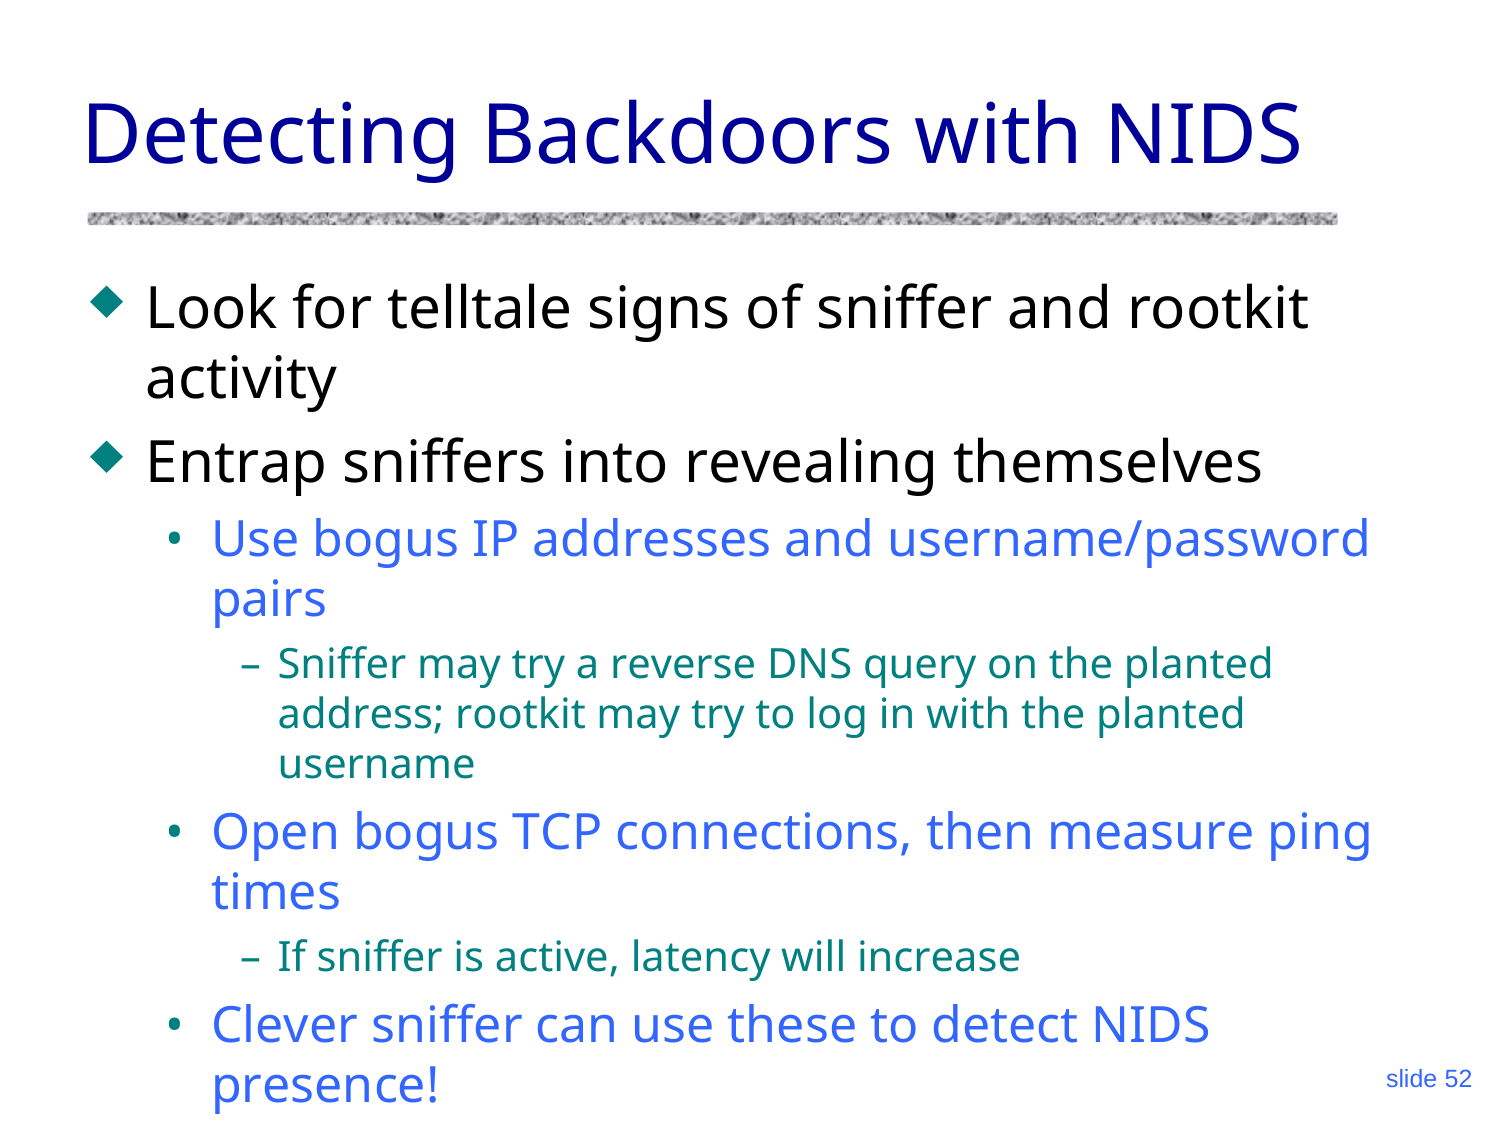

Detecting Backdoors with NIDS
Look for telltale signs of sniffer and rootkit activity
Entrap sniffers into revealing themselves
Use bogus IP addresses and username/password pairs
Sniffer may try a reverse DNS query on the planted address; rootkit may try to log in with the planted username
Open bogus TCP connections, then measure ping times
If sniffer is active, latency will increase
Clever sniffer can use these to detect NIDS presence!
Detect attacker returning to his backdoor
Small packets with large inter-arrival times
Root shell prompt “# ” in packet contents
slide